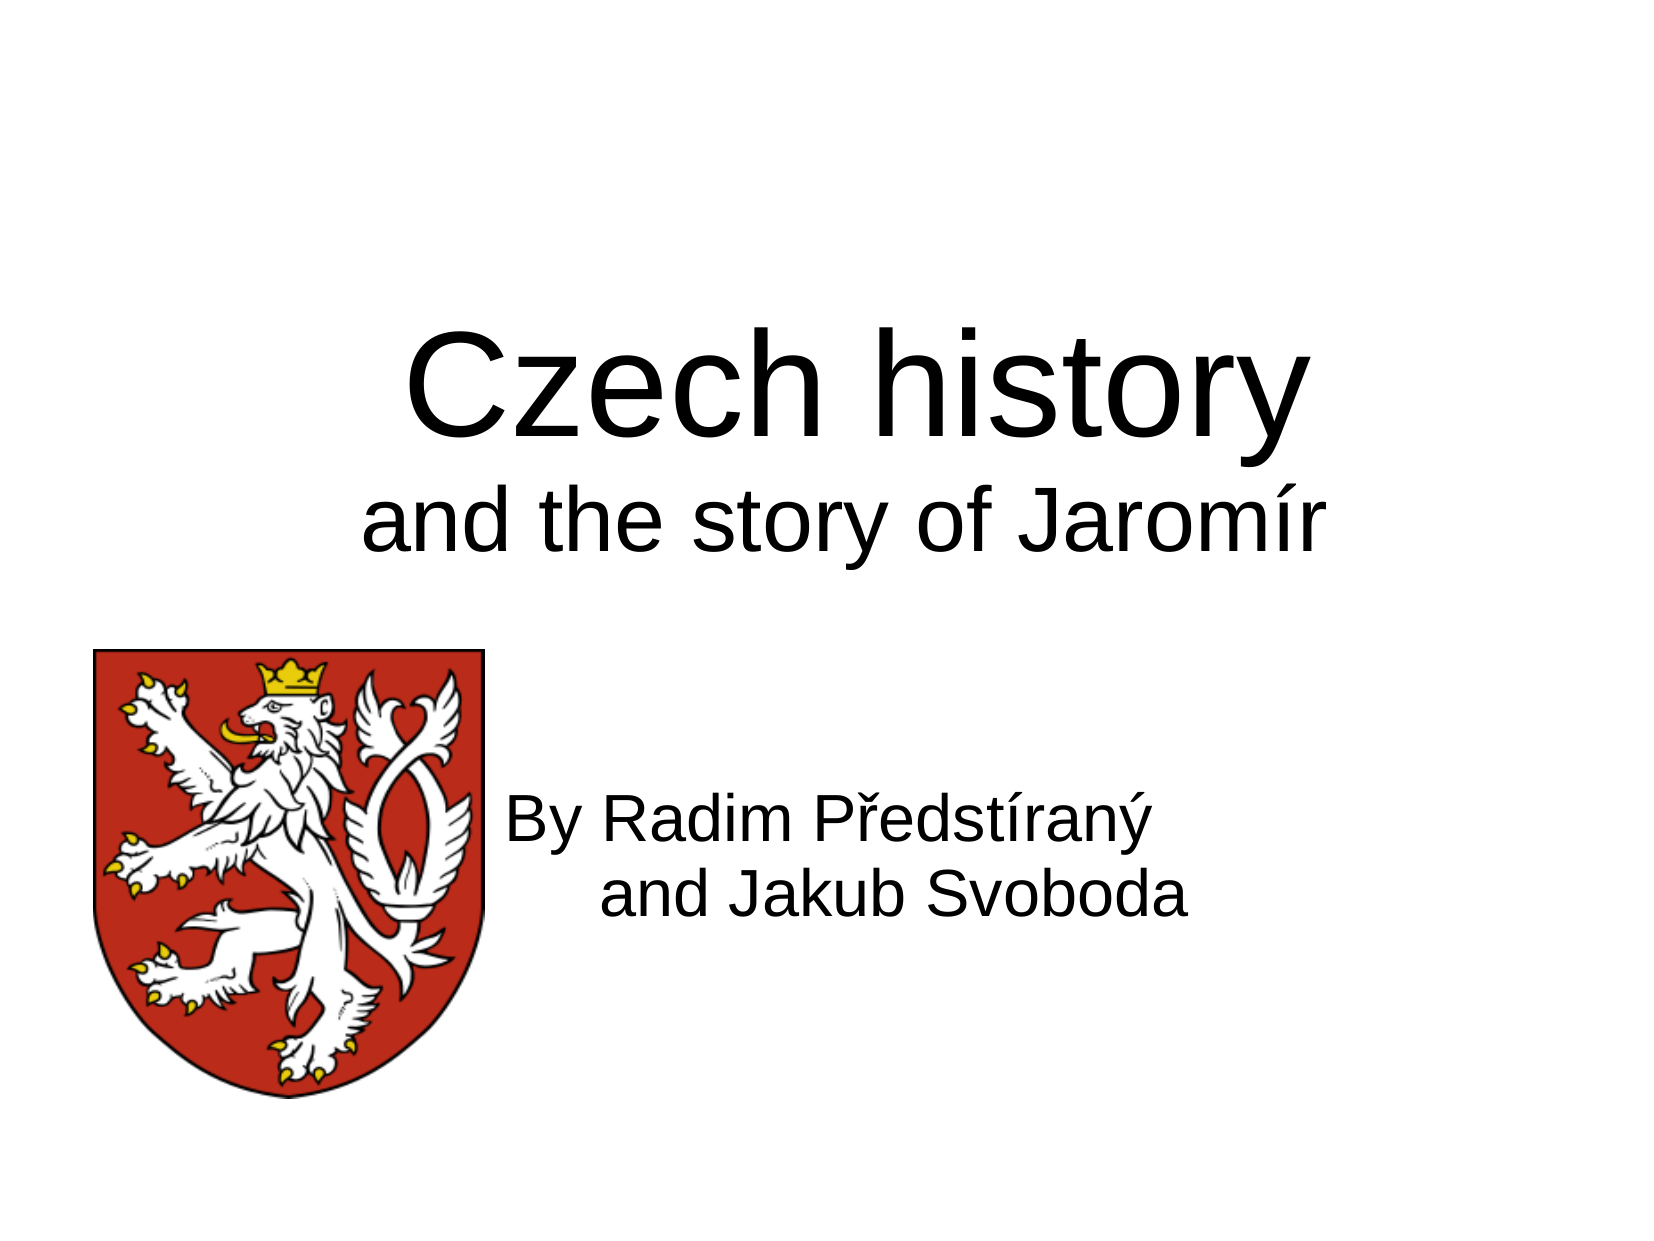

# Czech history and the story of Jaromír
By Radim Předstíraný
 and Jakub Svoboda